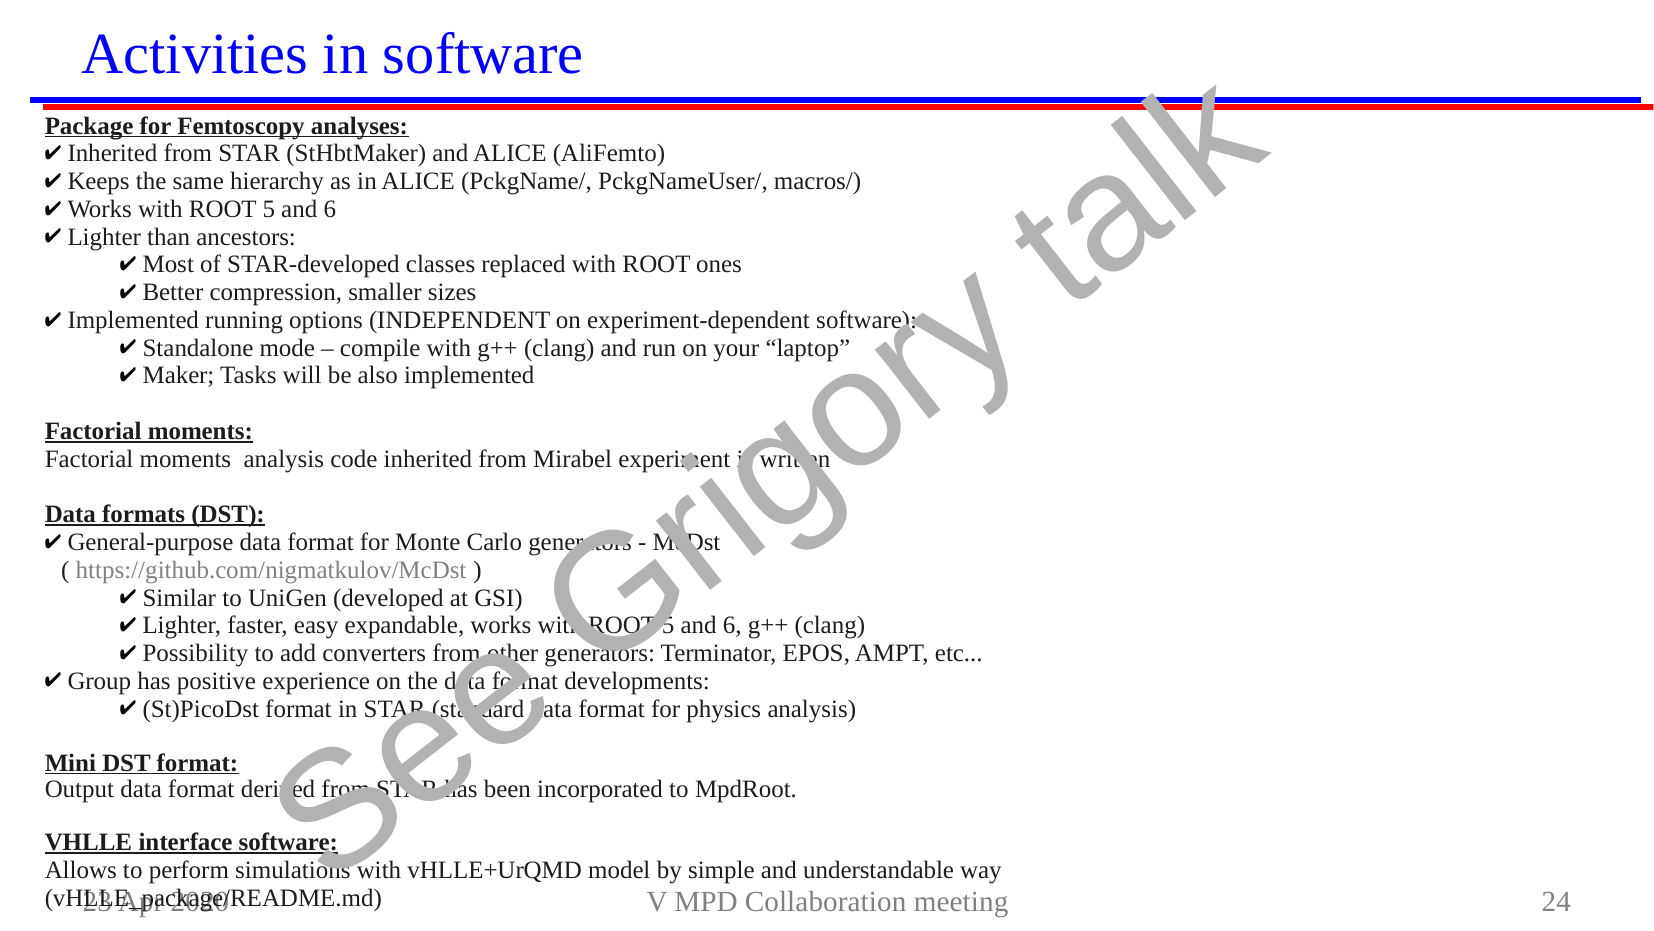

# Activities in software
Package for Femtoscopy analyses:
 Inherited from STAR (StHbtMaker) and ALICE (AliFemto)
 Keeps the same hierarchy as in ALICE (PckgName/, PckgNameUser/, macros/)
 Works with ROOT 5 and 6
 Lighter than ancestors:
 Most of STAR-developed classes replaced with ROOT ones
 Better compression, smaller sizes
 Implemented running options (INDEPENDENT on experiment-dependent software):
 Standalone mode – compile with g++ (clang) and run on your “laptop”
 Maker; Tasks will be also implemented
Factorial moments:
Factorial moments analysis code inherited from Mirabel experiment is written
Data formats (DST):
 General-purpose data format for Monte Carlo generators - McDst
( https://github.com/nigmatkulov/McDst )
 Similar to UniGen (developed at GSI)
 Lighter, faster, easy expandable, works with ROOT 5 and 6, g++ (clang)
 Possibility to add converters from other generators: Terminator, EPOS, AMPT, etc...
 Group has positive experience on the data format developments:
 (St)PicoDst format in STAR (standard data format for physics analysis)
Mini DST format:
Output data format derived from STAR has been incorporated to MpdRoot.
VHLLE interface software:
Allows to perform simulations with vHLLE+UrQMD model by simple and understandable way
(vHLLE_package/README.md)
See Grigory talk
23 Apr 2020
V MPD Collaboration meeting
24